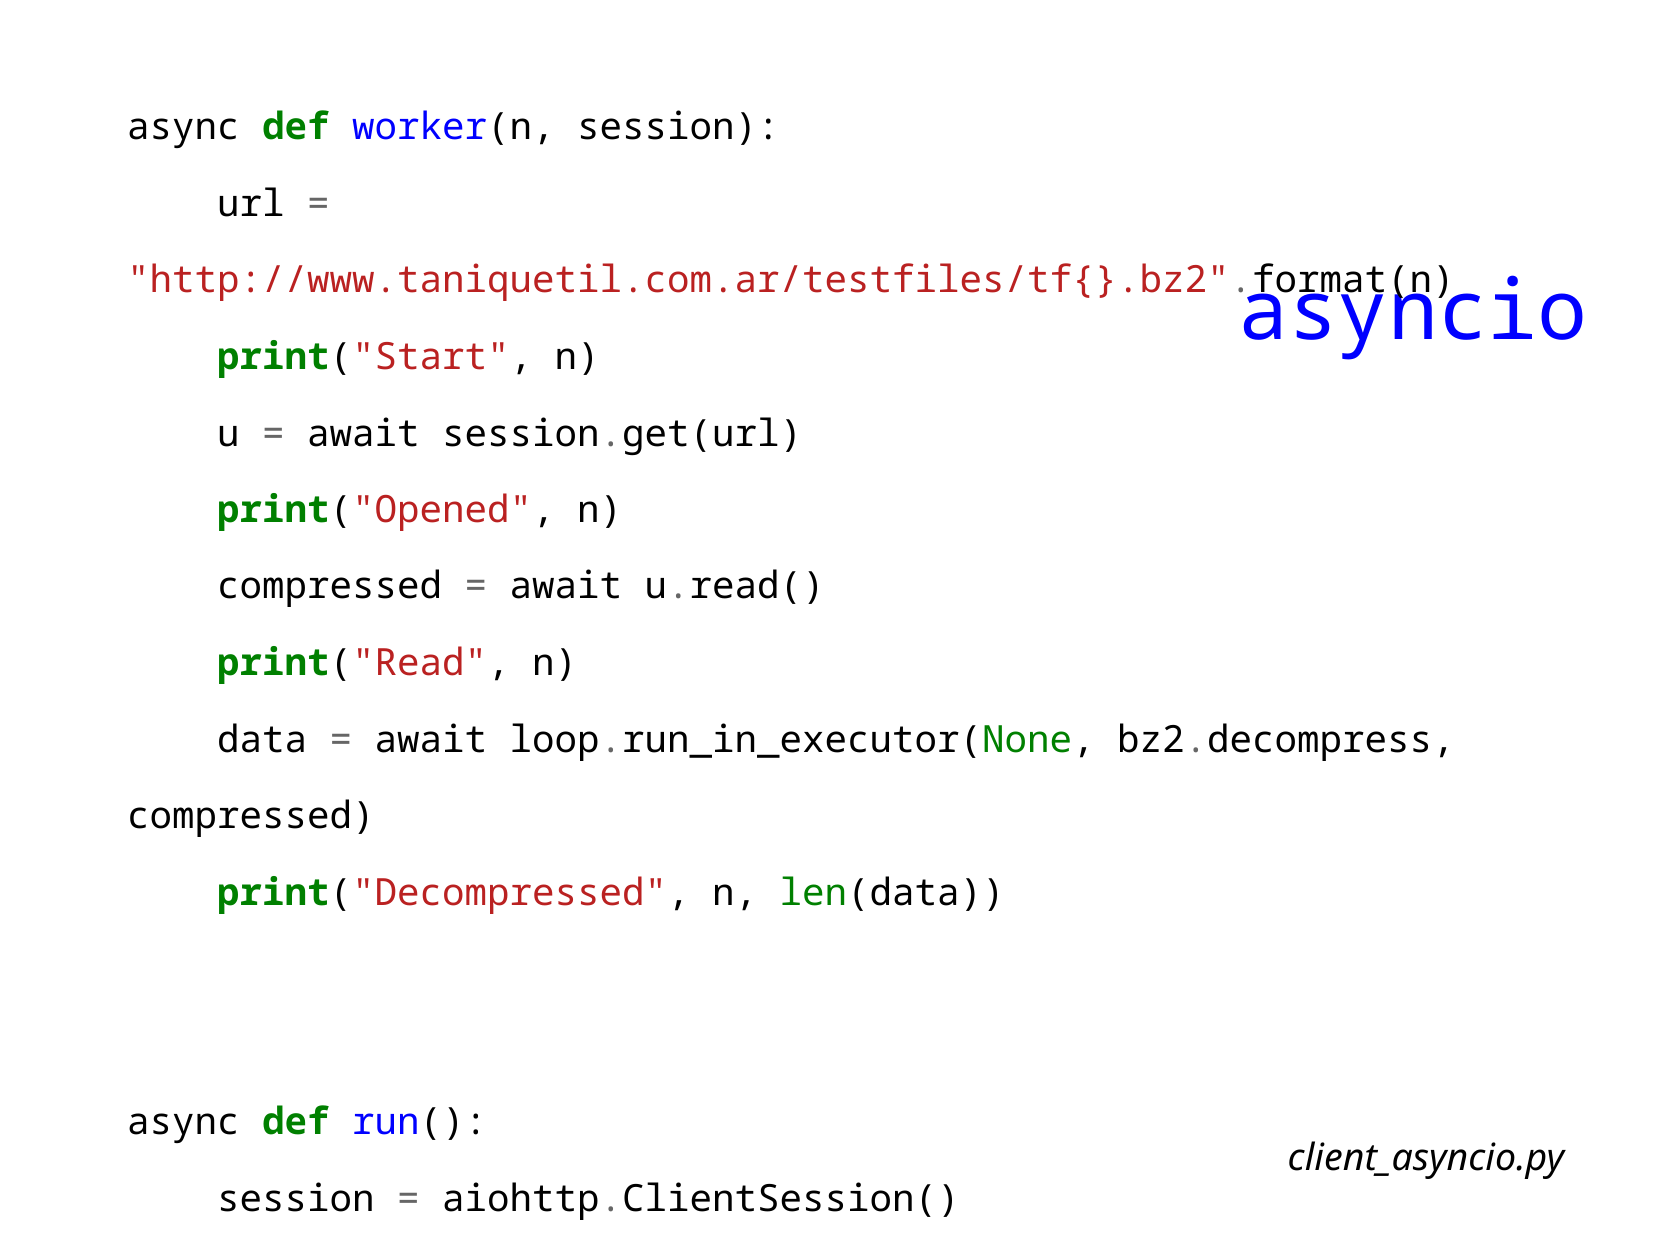

async def worker(n, session):
 url = "http://www.taniquetil.com.ar/testfiles/tf{}.bz2".format(n)
 print("Start", n)
 u = await session.get(url)
 print("Opened", n)
 compressed = await u.read()
 print("Read", n)
 data = await loop.run_in_executor(None, bz2.decompress, compressed)
 print("Decompressed", n, len(data))
async def run():
 session = aiohttp.ClientSession()
 coros = [worker(i, session) for i in range(10)]
 await asyncio.gather(*coros)
 print("Done")
 session.close()
loop = asyncio.get_event_loop()
loop.run_until_complete(run())
asyncio
client_asyncio.py